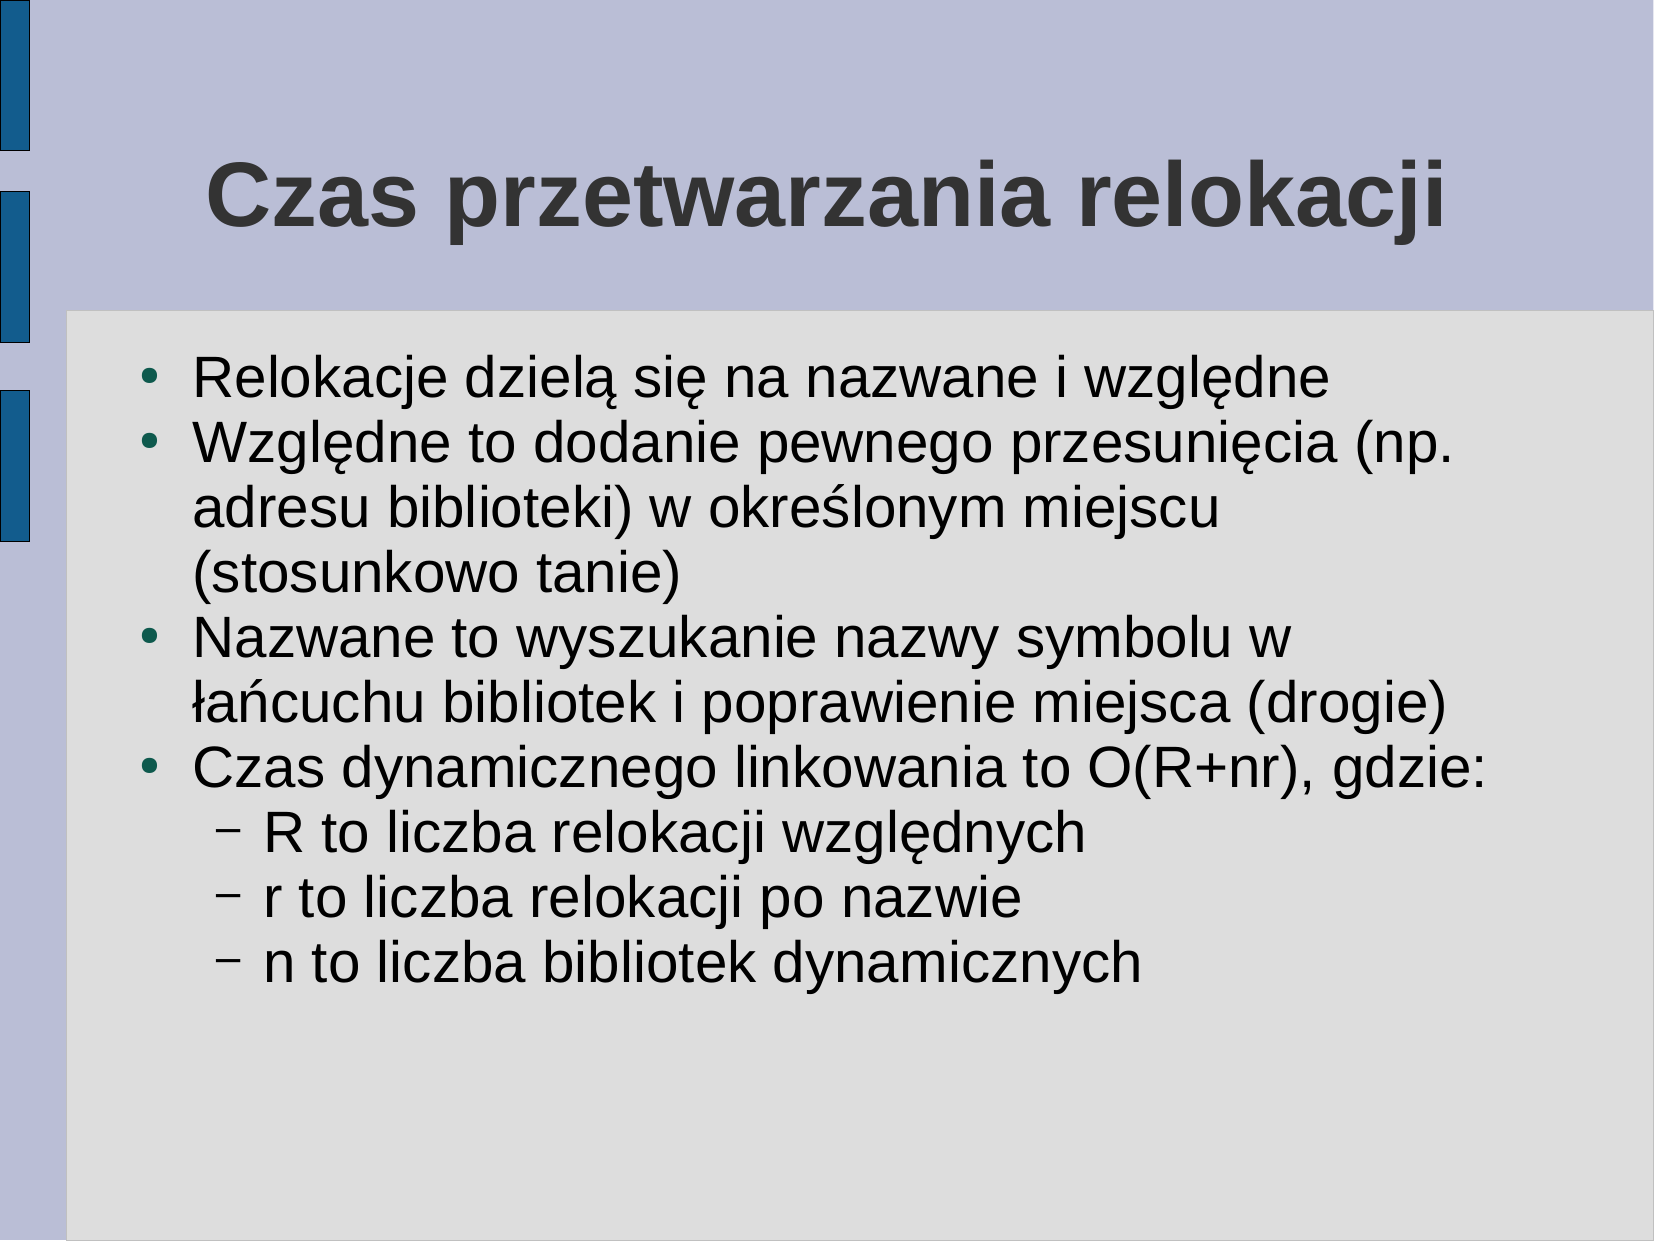

# Czas przetwarzania relokacji
Relokacje dzielą się na nazwane i względne
Względne to dodanie pewnego przesunięcia (np. adresu biblioteki) w określonym miejscu (stosunkowo tanie)
Nazwane to wyszukanie nazwy symbolu w łańcuchu bibliotek i poprawienie miejsca (drogie)
Czas dynamicznego linkowania to O(R+nr), gdzie:
R to liczba relokacji względnych
r to liczba relokacji po nazwie
n to liczba bibliotek dynamicznych